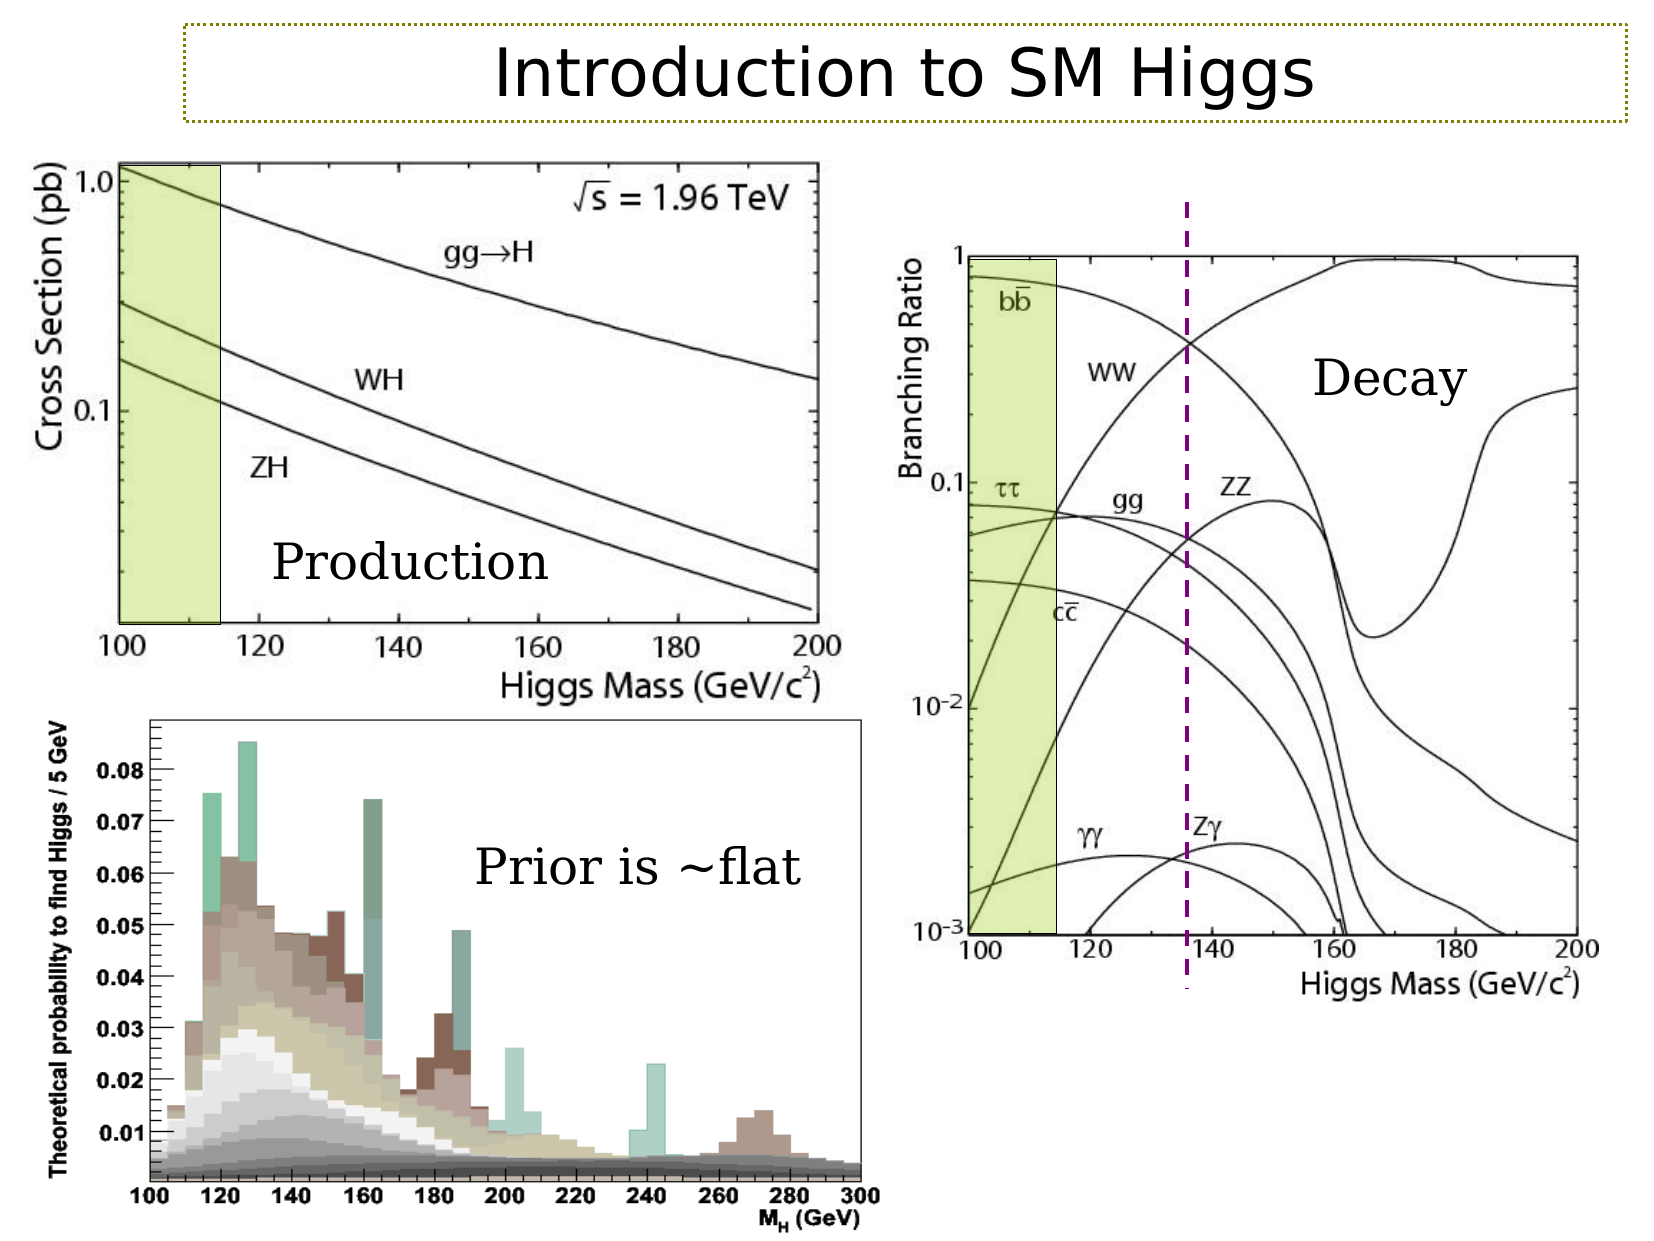

# Introduction to SM Higgs
Decay
Production
Prior is ~flat